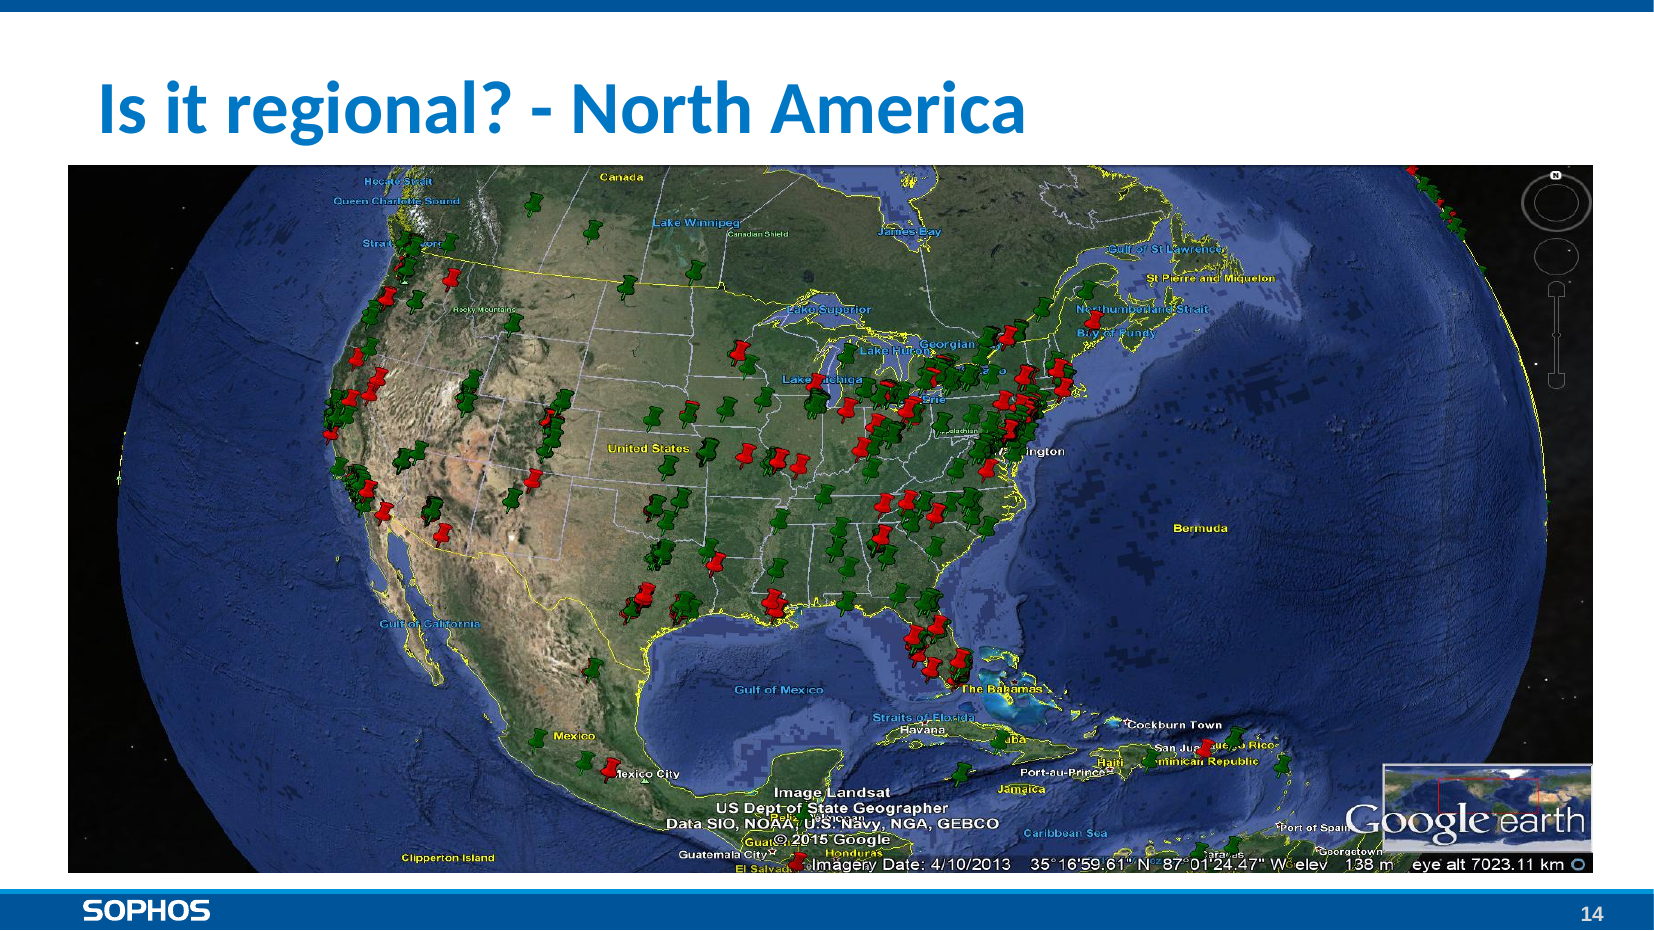

# Is it regional? - North America